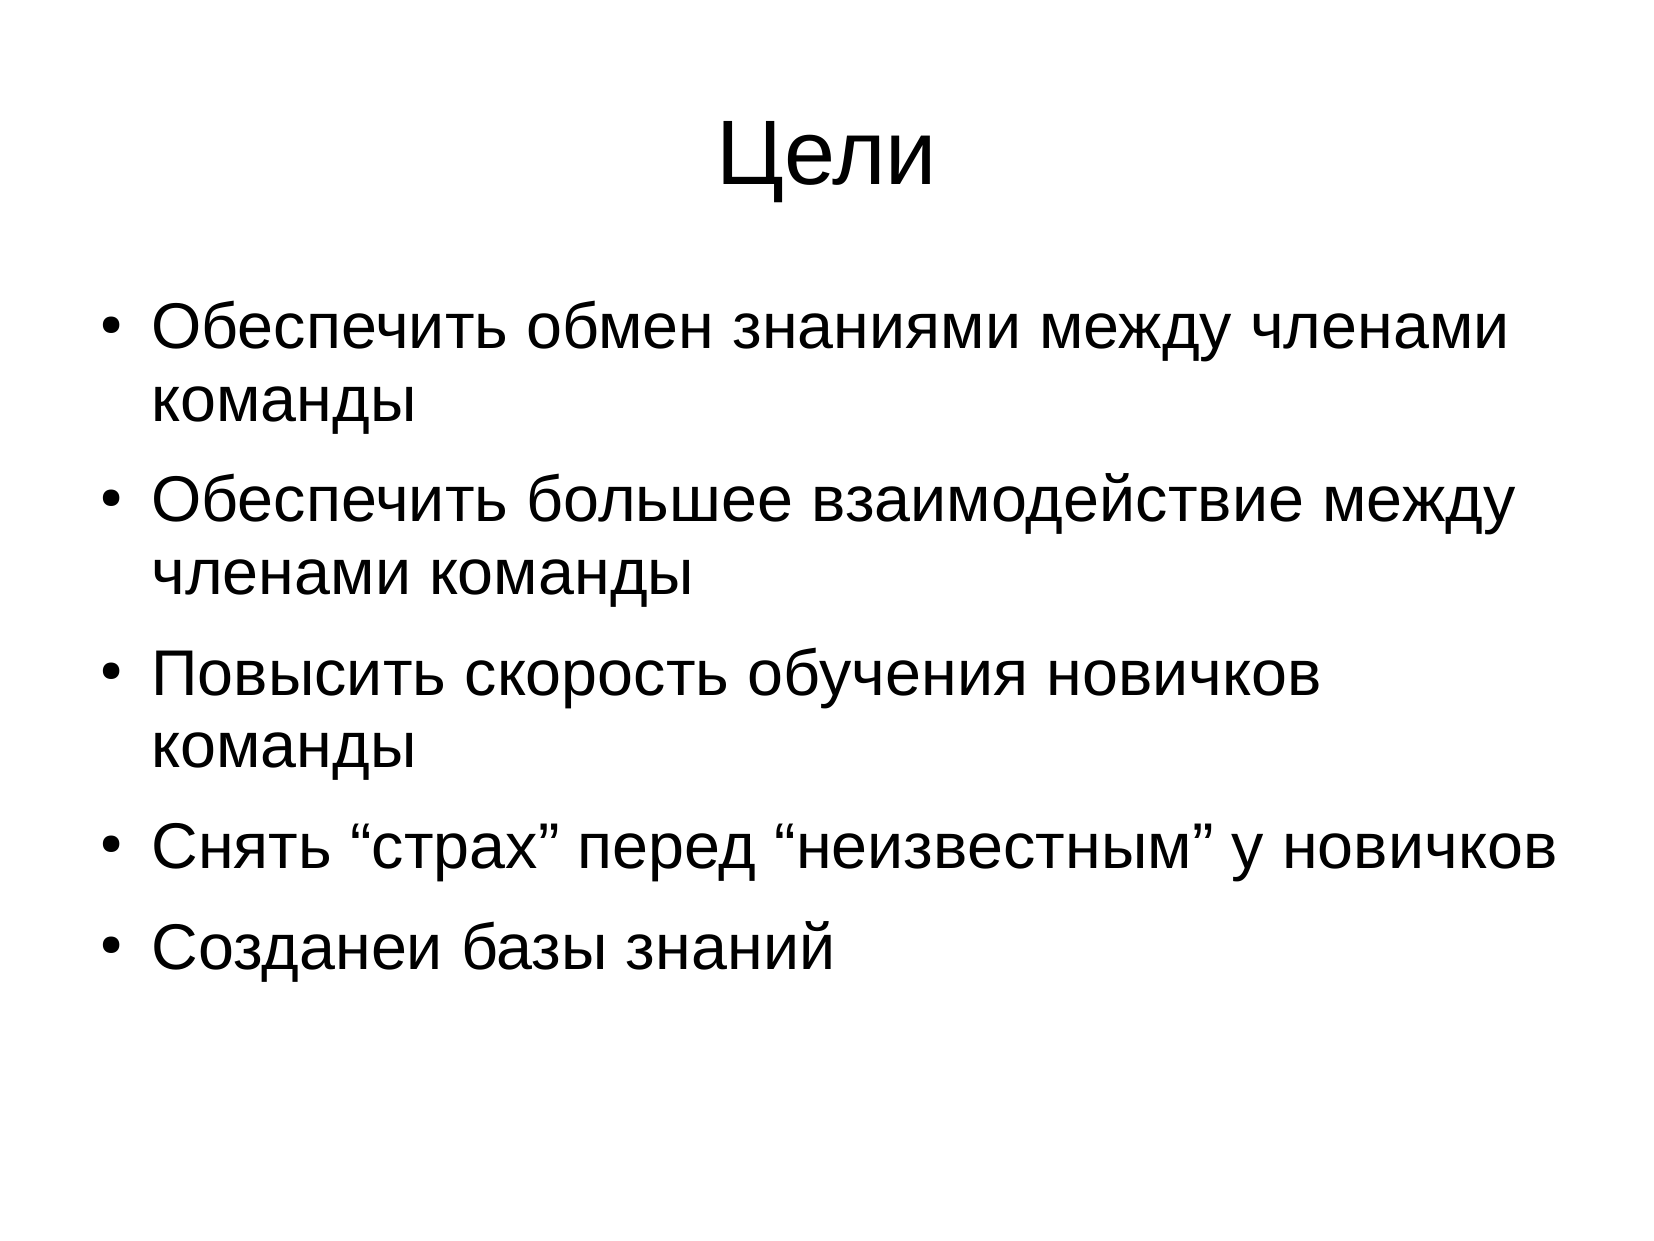

# Цели
Обеспечить обмен знаниями между членами команды
Обеспечить большее взаимодействие между членами команды
Повысить скорость обучения новичков команды
Снять “страх” перед “неизвестным” у новичков
Созданеи базы знаний